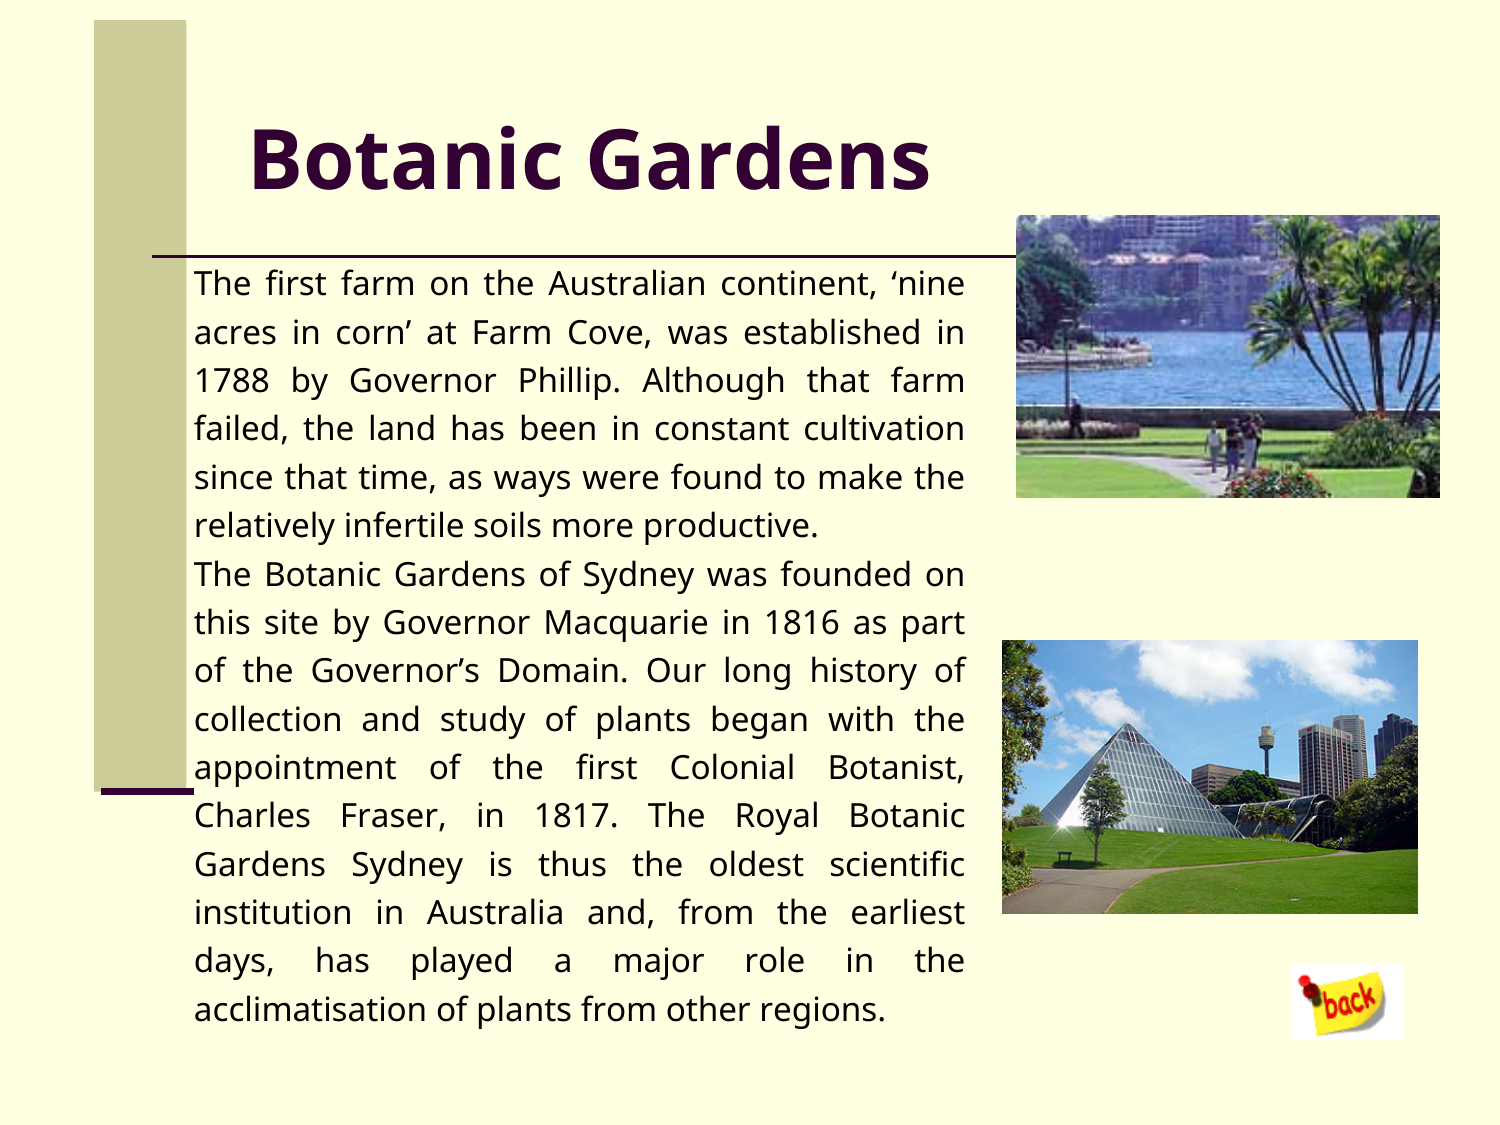

# Botanic Gardens
The first farm on the Australian continent, ‘nine acres in corn’ at Farm Cove, was established in 1788 by Governor Phillip. Although that farm failed, the land has been in constant cultivation since that time, as ways were found to make the relatively infertile soils more productive.
The Botanic Gardens of Sydney was founded on this site by Governor Macquarie in 1816 as part of the Governor’s Domain. Our long history of collection and study of plants began with the appointment of the first Colonial Botanist, Charles Fraser, in 1817. The Royal Botanic Gardens Sydney is thus the oldest scientific institution in Australia and, from the earliest days, has played a major role in the acclimatisation of plants from other regions.